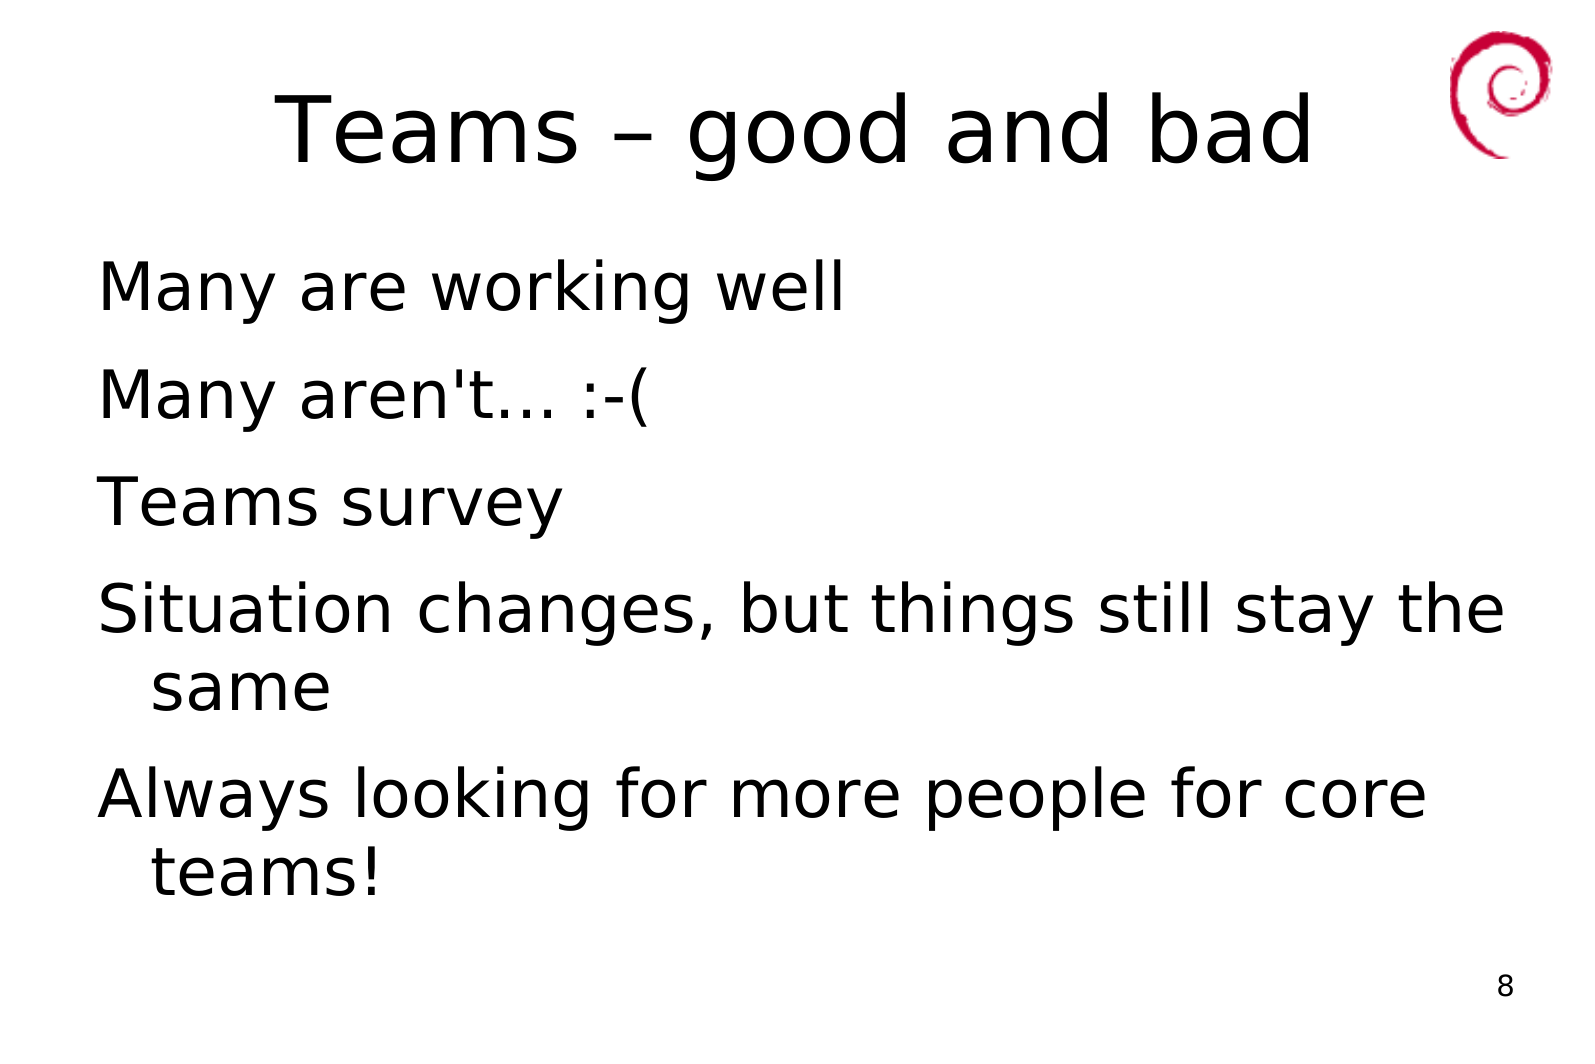

# Teams – good and bad
Many are working well
Many aren't... :-(
Teams survey
Situation changes, but things still stay the same
Always looking for more people for core teams!
8